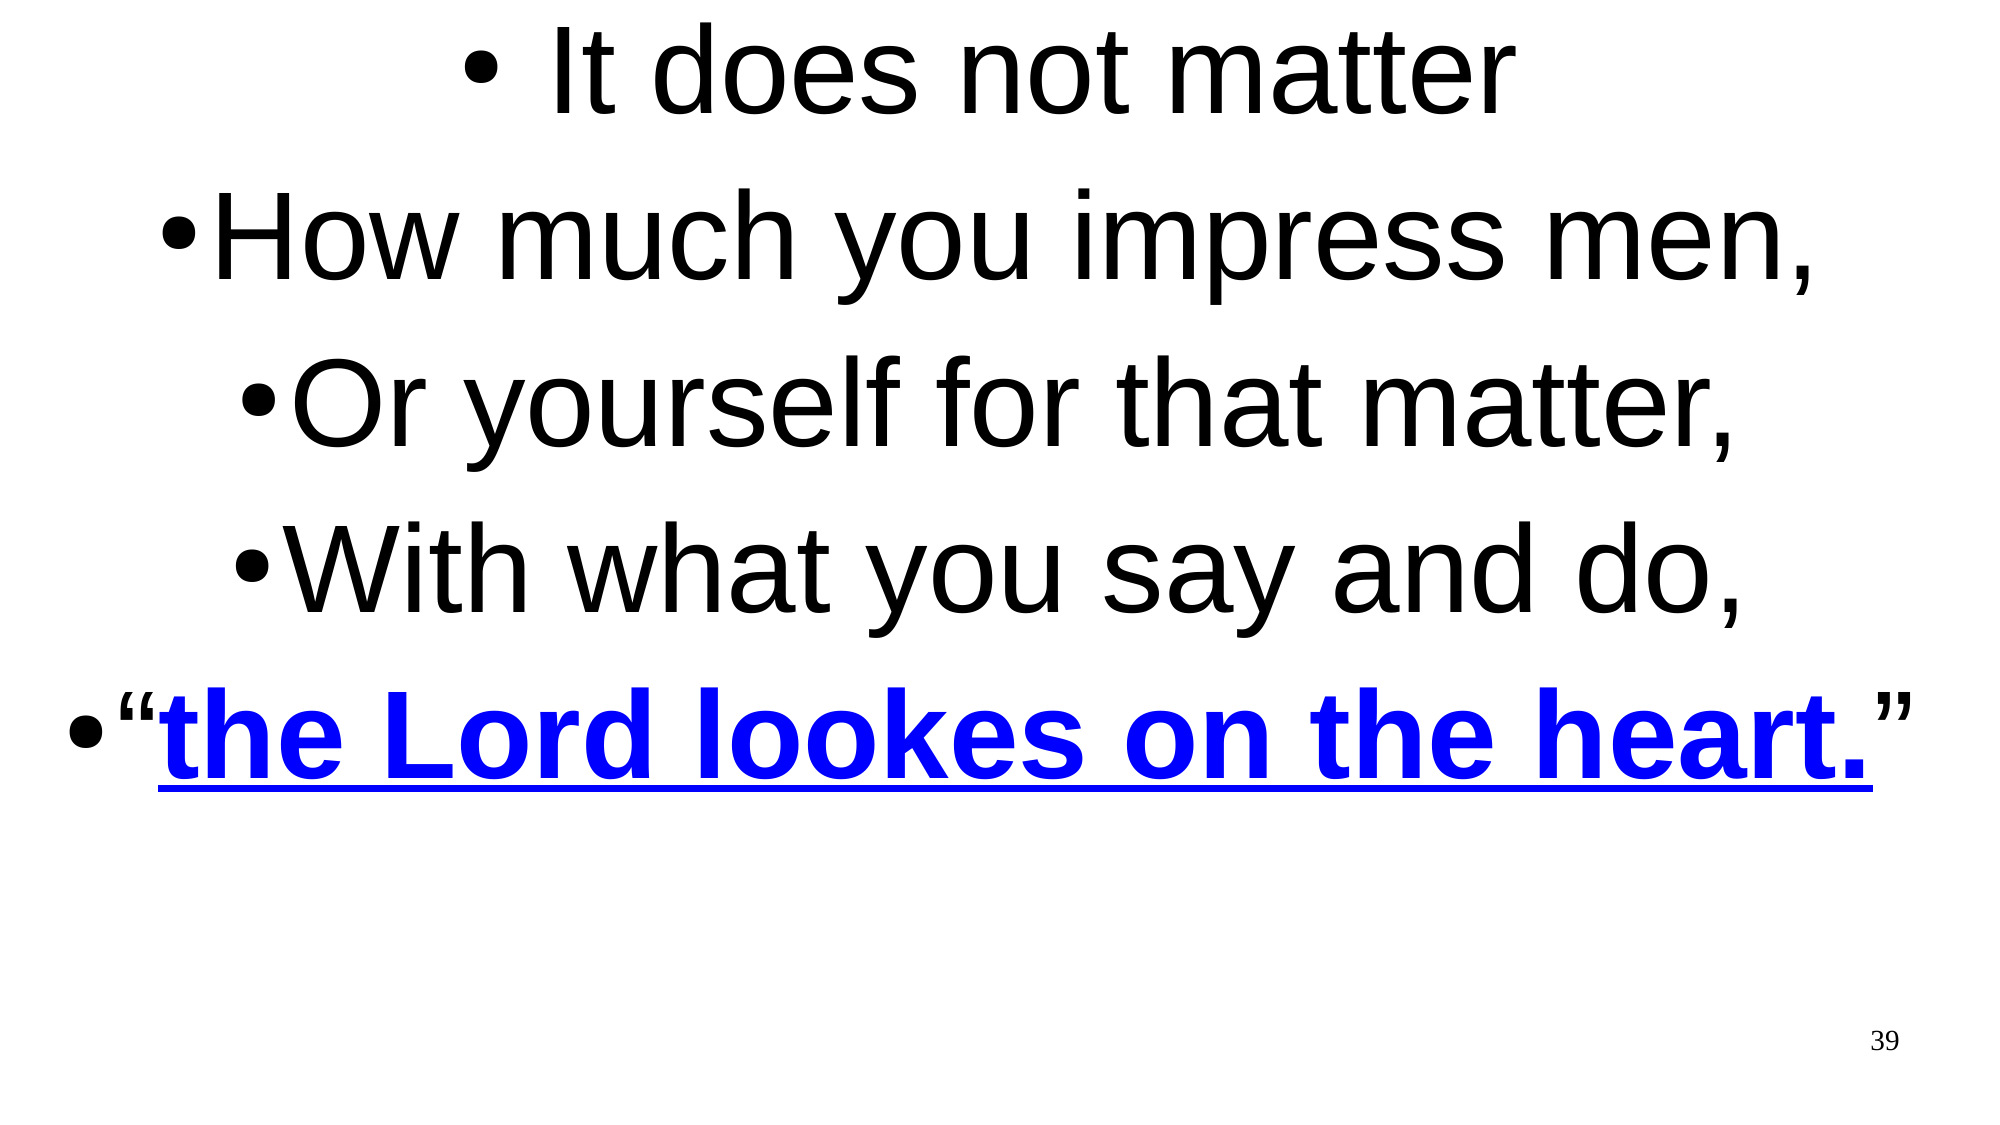

# It does not matter
How much you impress men,
Or yourself for that matter,
With what you say and do,
“the Lord lookes on the heart.”
39